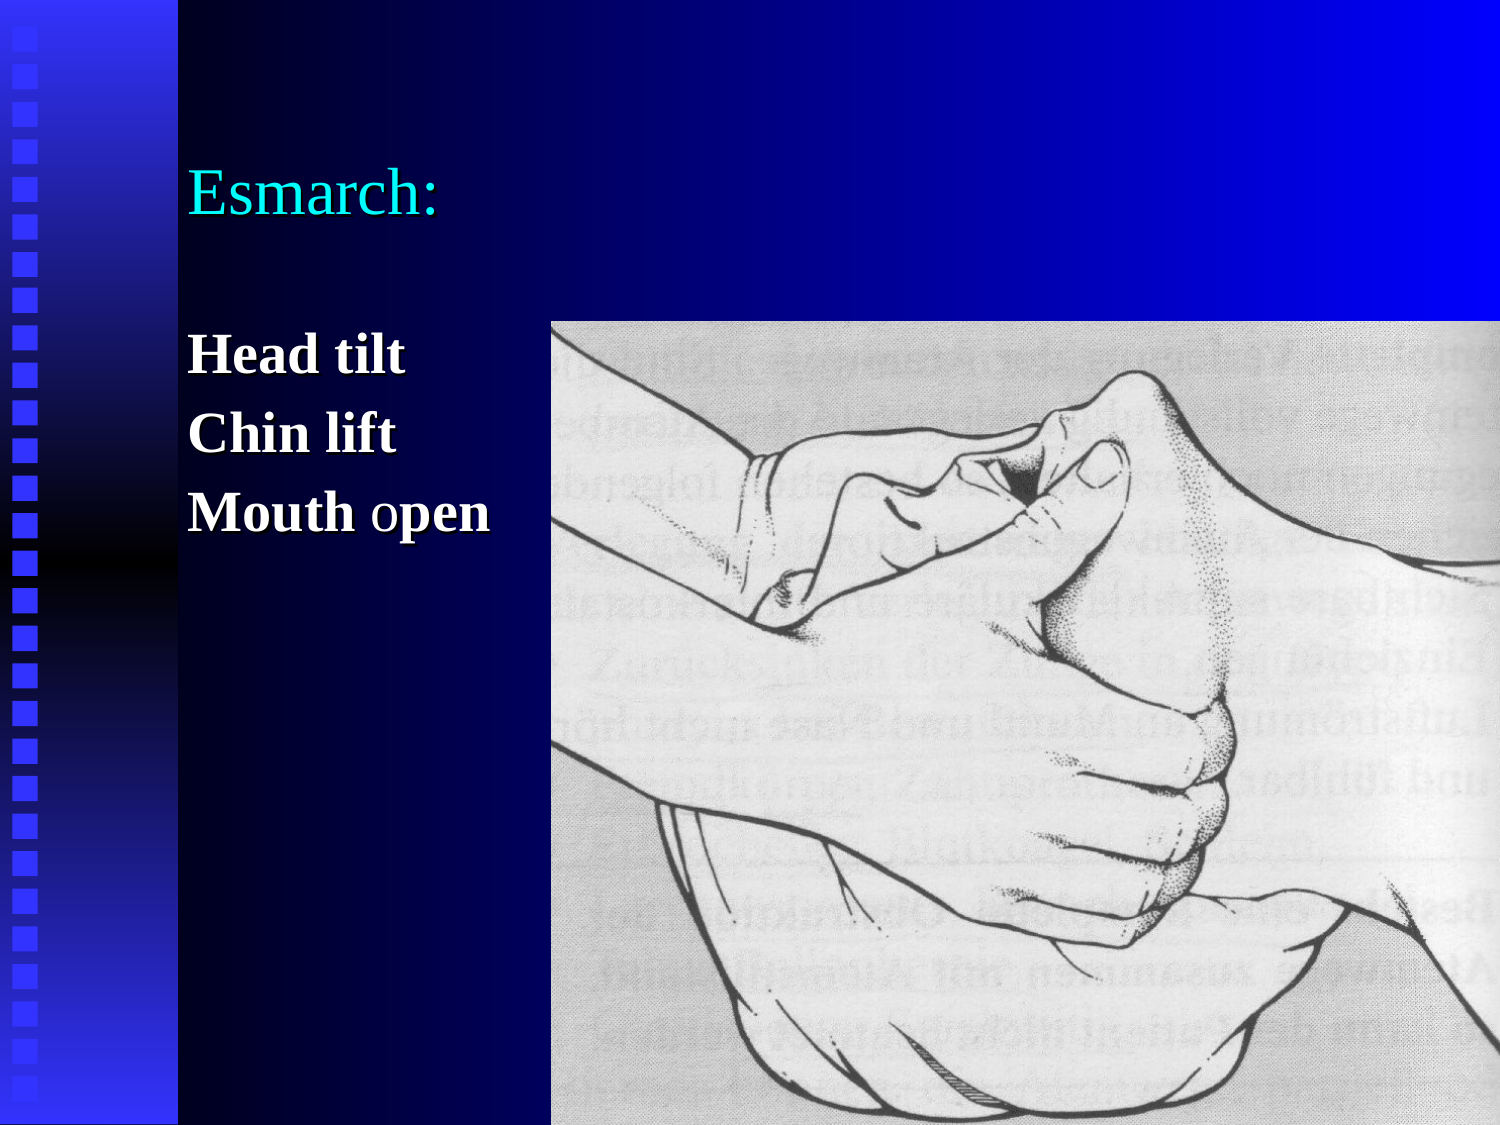

# Esmarch:
Head tilt
Chin lift
Mouth open